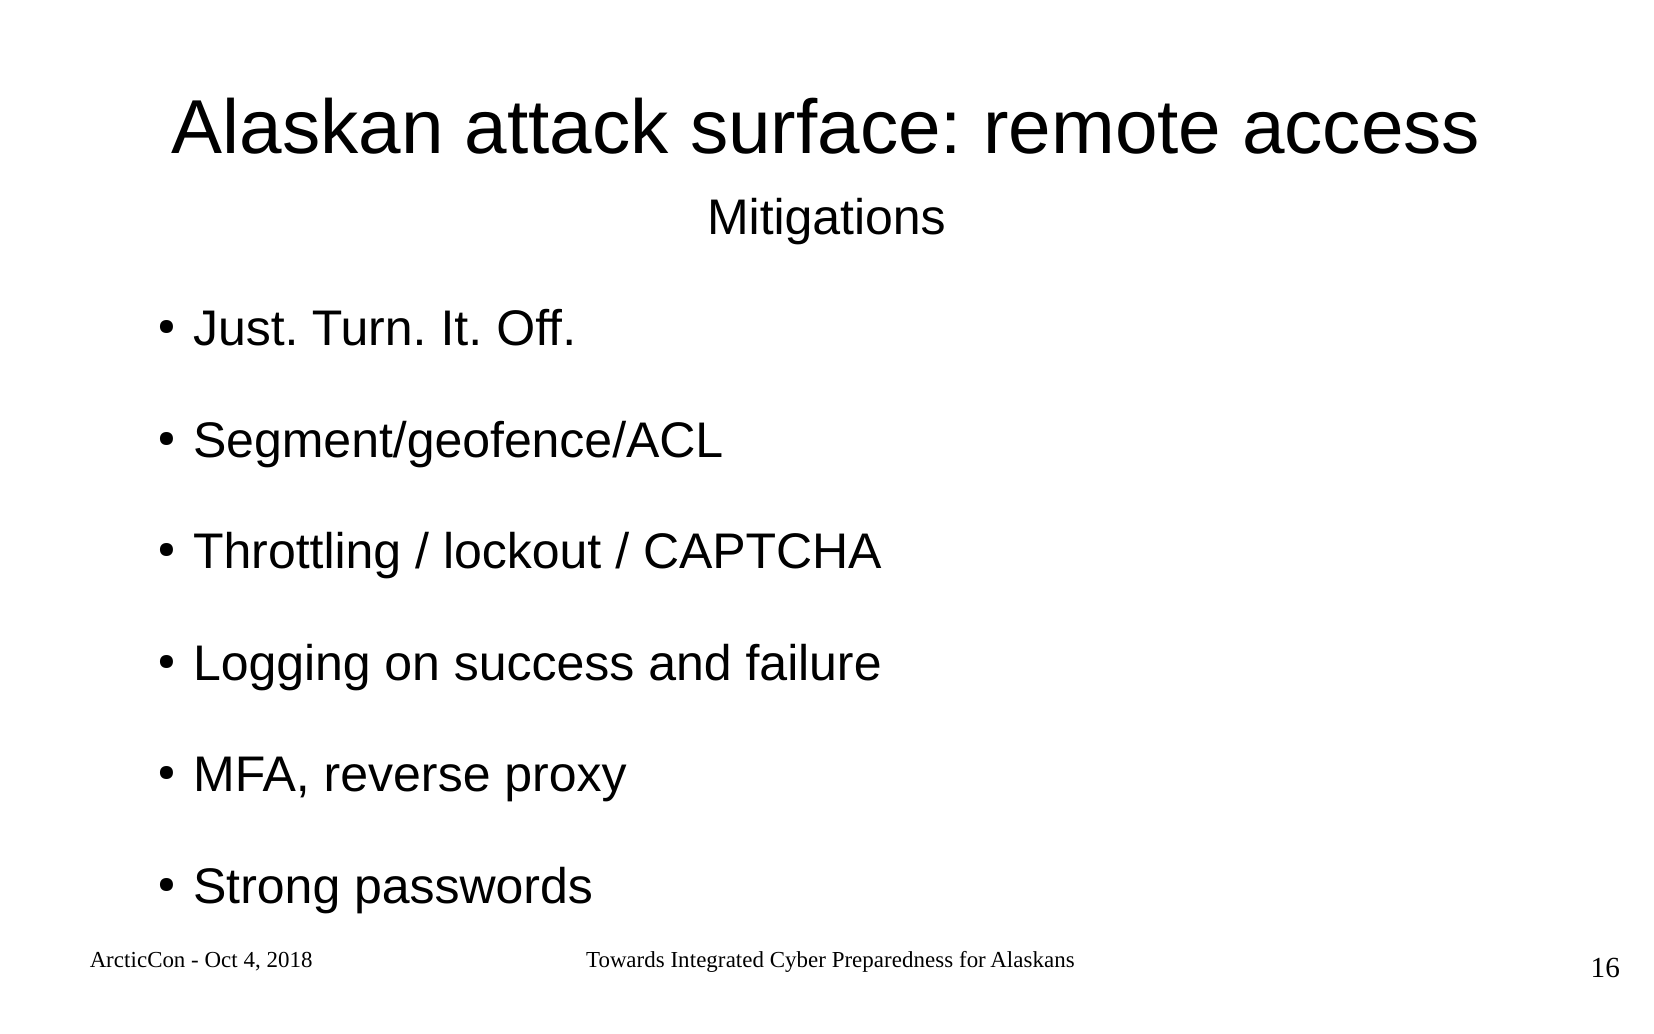

# Alaskan attack surface: remote access
Mitigations
Just. Turn. It. Off.
Segment/geofence/ACL
Throttling / lockout / CAPTCHA
Logging on success and failure
MFA, reverse proxy
Strong passwords